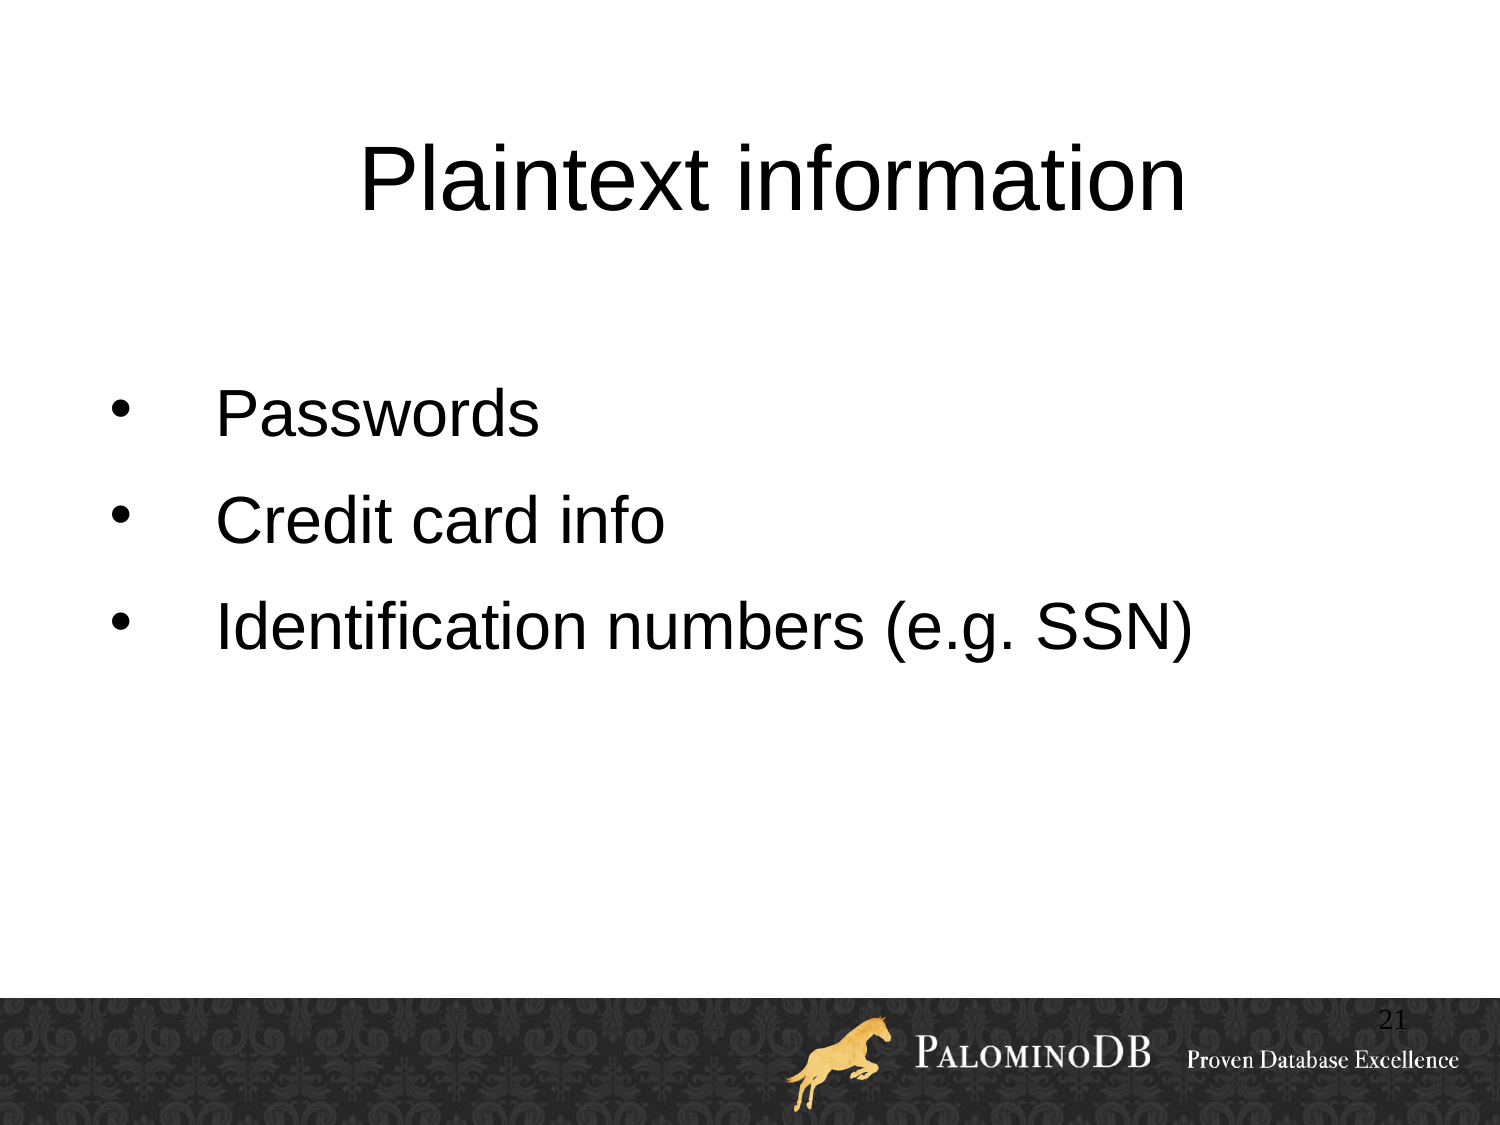

# Plaintext information
Passwords
Credit card info
Identification numbers (e.g. SSN)